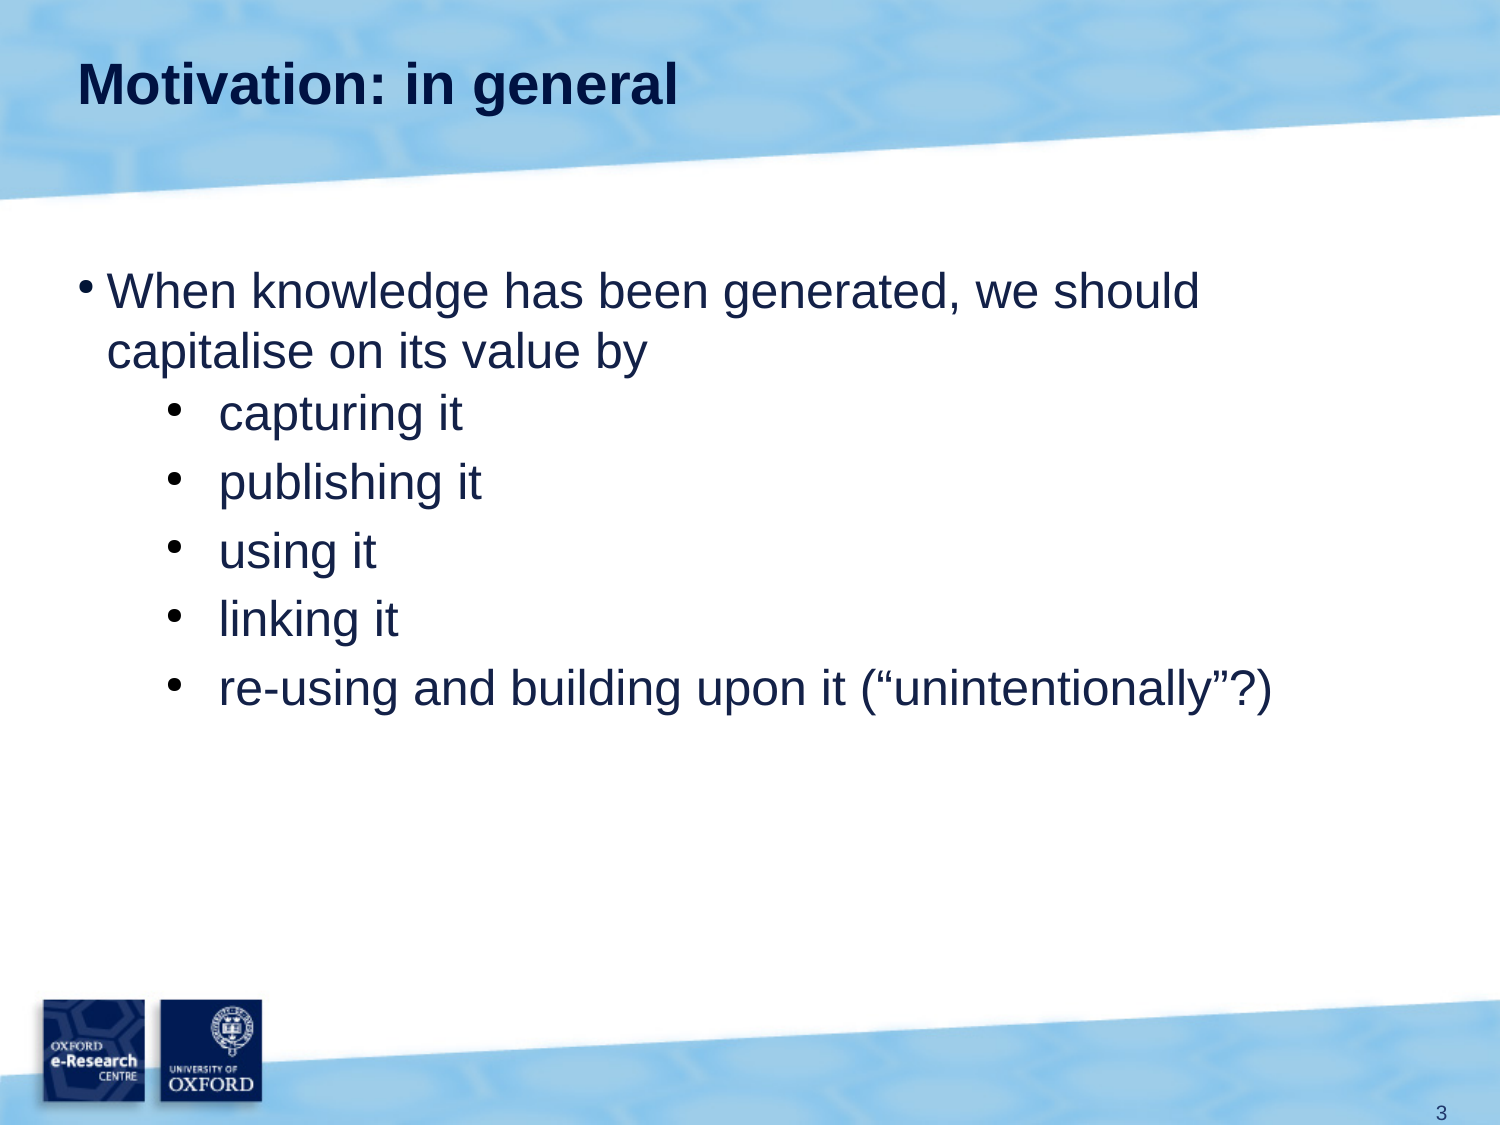

# Motivation: in general
When knowledge has been generated, we should capitalise on its value by
capturing it
publishing it
using it
linking it
re-using and building upon it (“unintentionally”?)